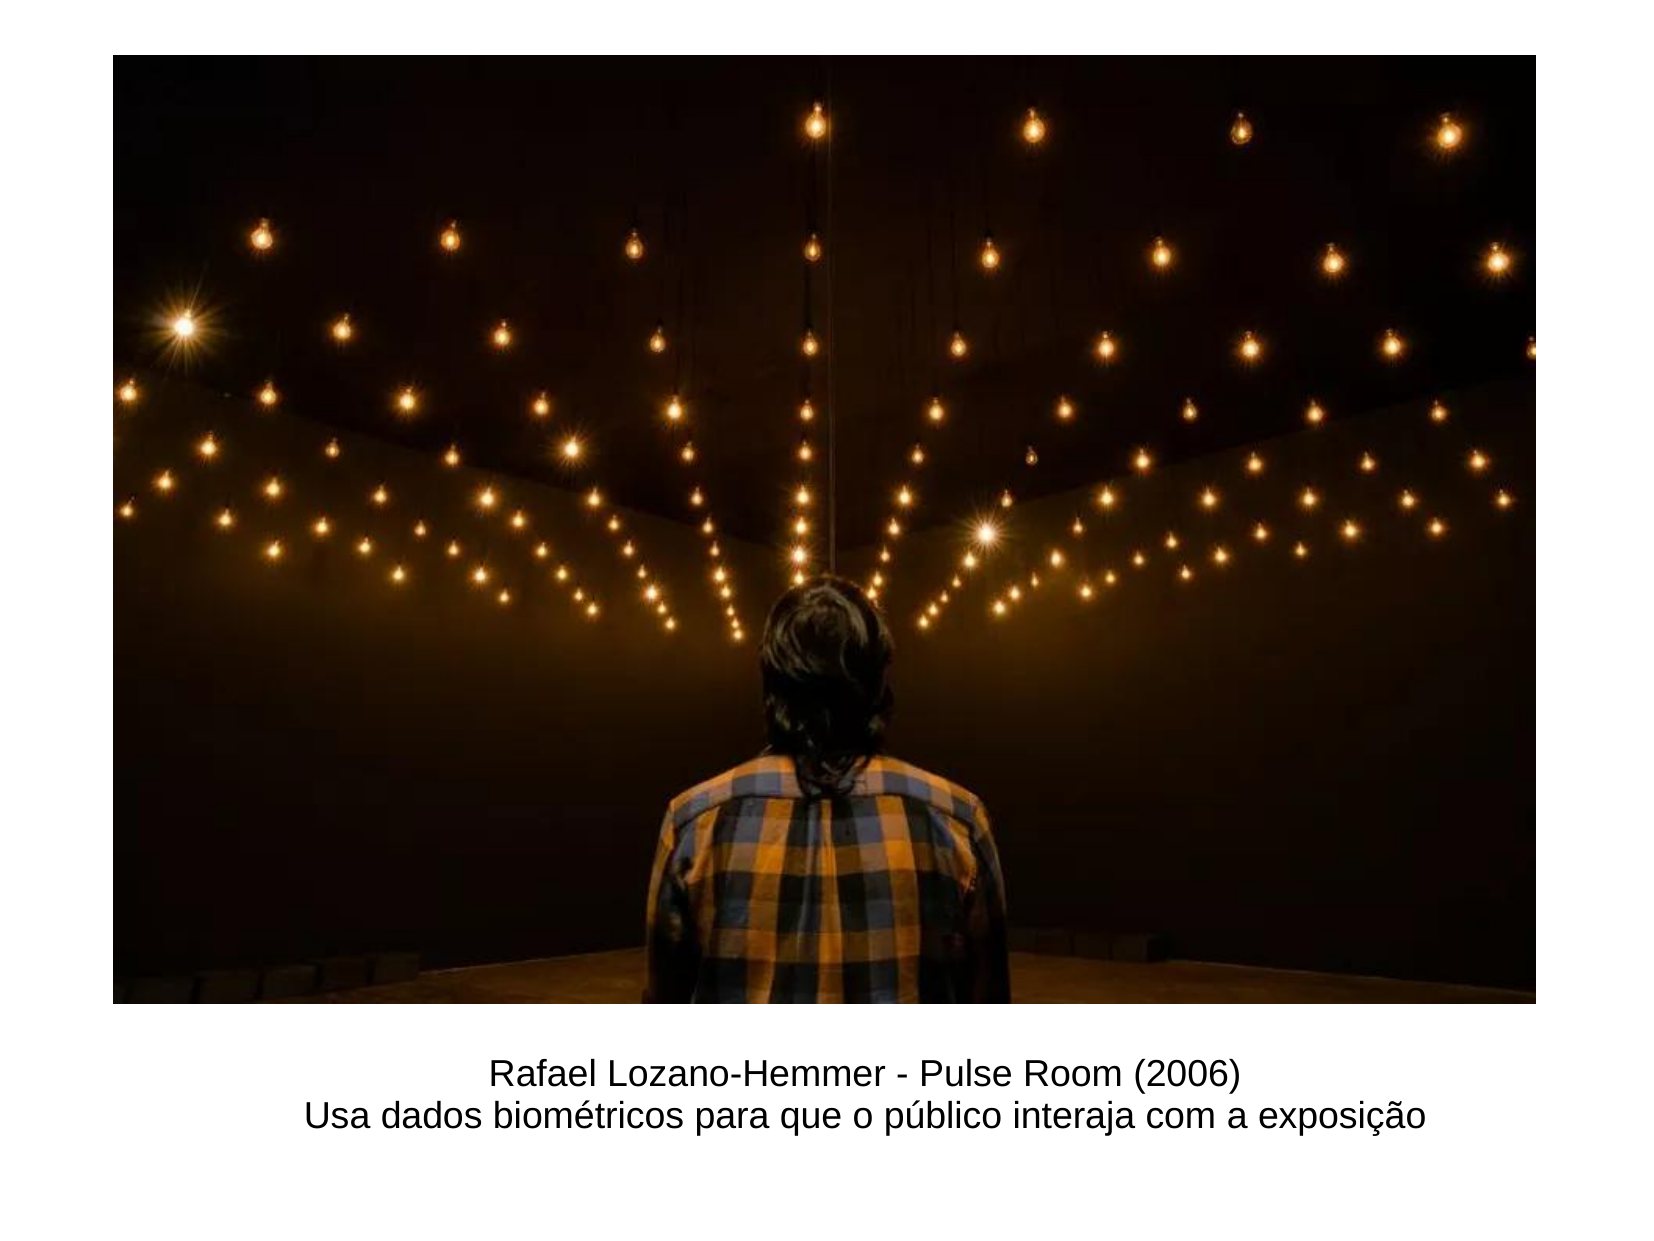

Rafael Lozano-Hemmer - Pulse Room (2006)
Usa dados biométricos para que o público interaja com a exposição